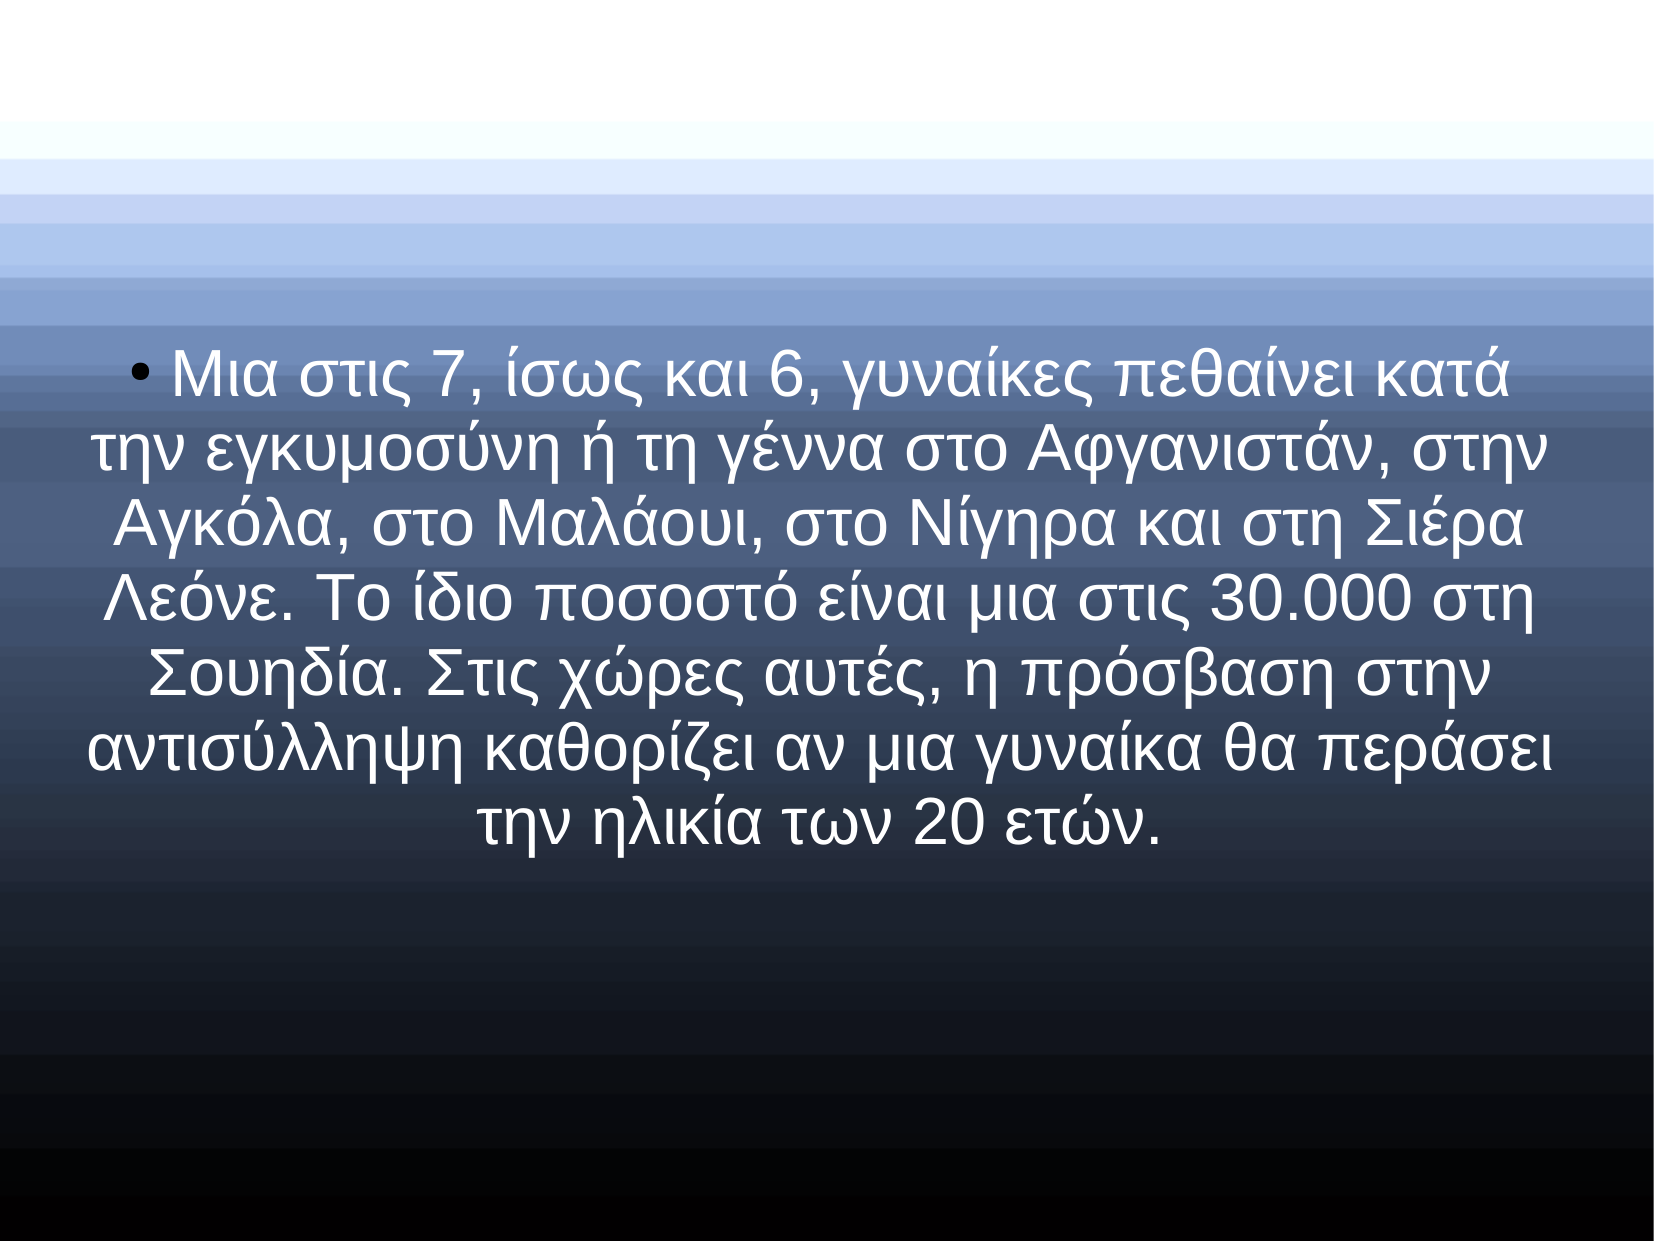

# Μια στις 7, ίσως και 6, γυναίκες πεθαίνει κατά την εγκυμοσύνη ή τη γέννα στο Αφγανιστάν, στην Αγκόλα, στο Μαλάουι, στο Νίγηρα και στη Σιέρα Λεόνε. Το ίδιο ποσοστό είναι μια στις 30.000 στη Σουηδία. Στις χώρες αυτές, η πρόσβαση στην αντισύλληψη καθορίζει αν μια γυναίκα θα περάσει την ηλικία των 20 ετών.